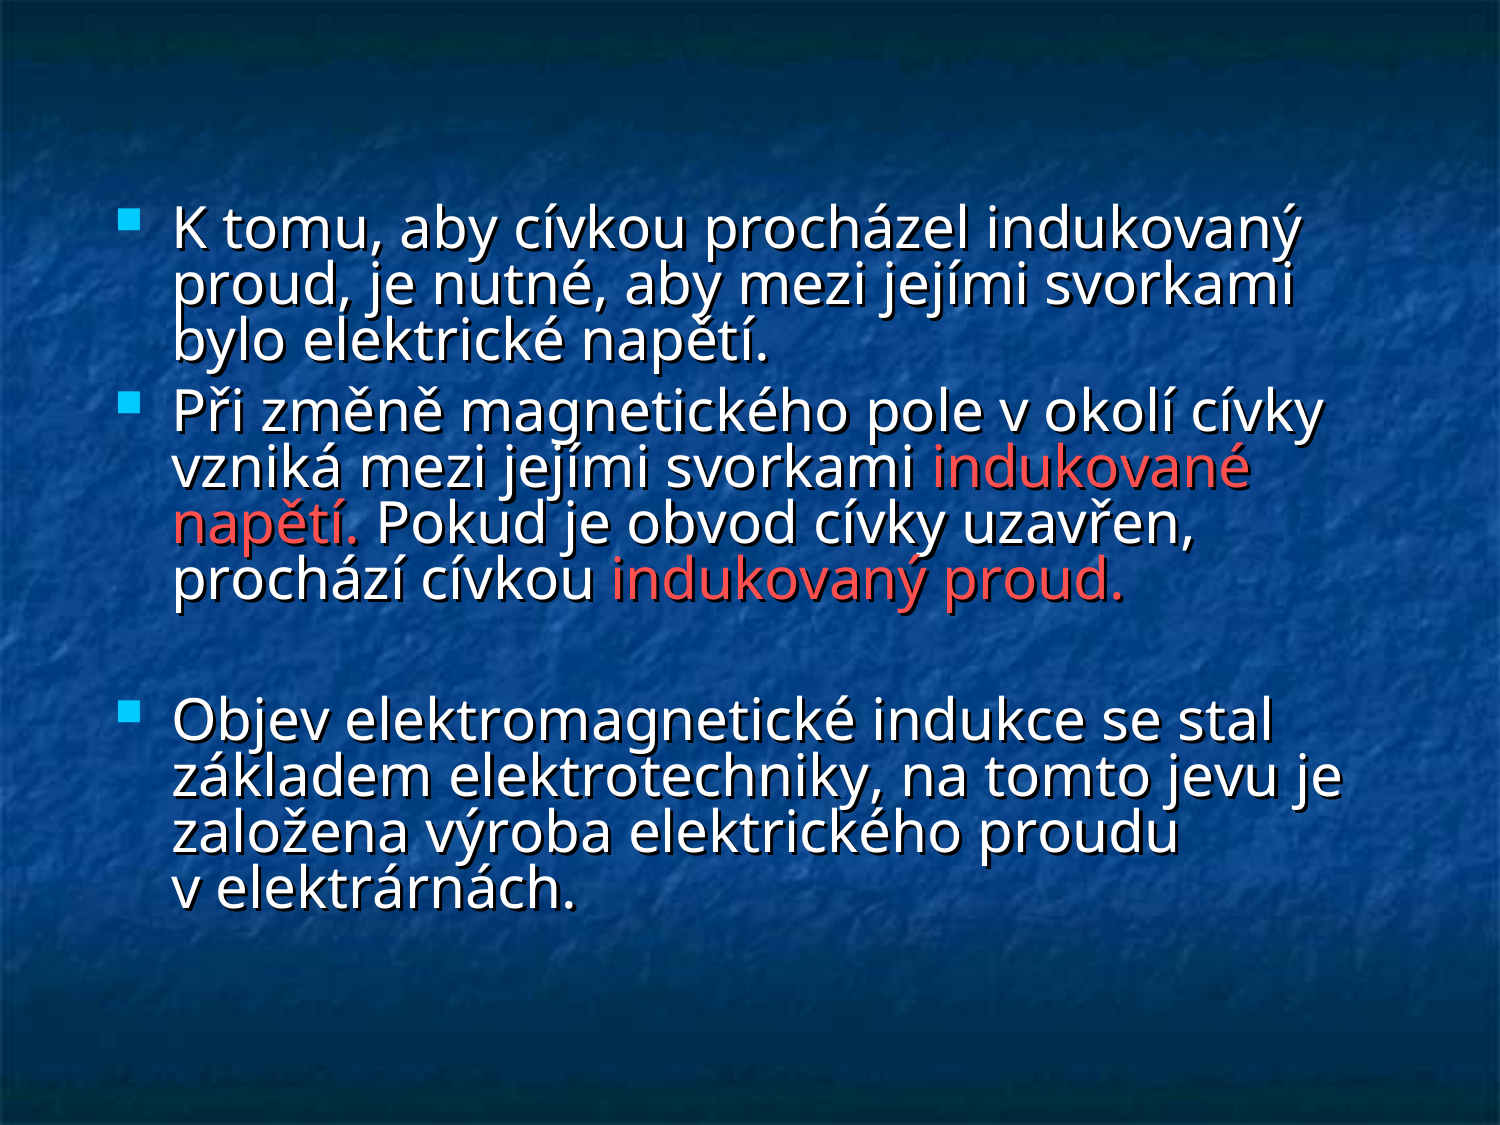

# K tomu, aby cívkou procházel indukovaný proud, je nutné, aby mezi jejími svorkami bylo elektrické napětí.
Při změně magnetického pole v okolí cívky vzniká mezi jejími svorkami indukované napětí. Pokud je obvod cívky uzavřen, prochází cívkou indukovaný proud.
Objev elektromagnetické indukce se stal základem elektrotechniky, na tomto jevu je založena výroba elektrického proudu v elektrárnách.